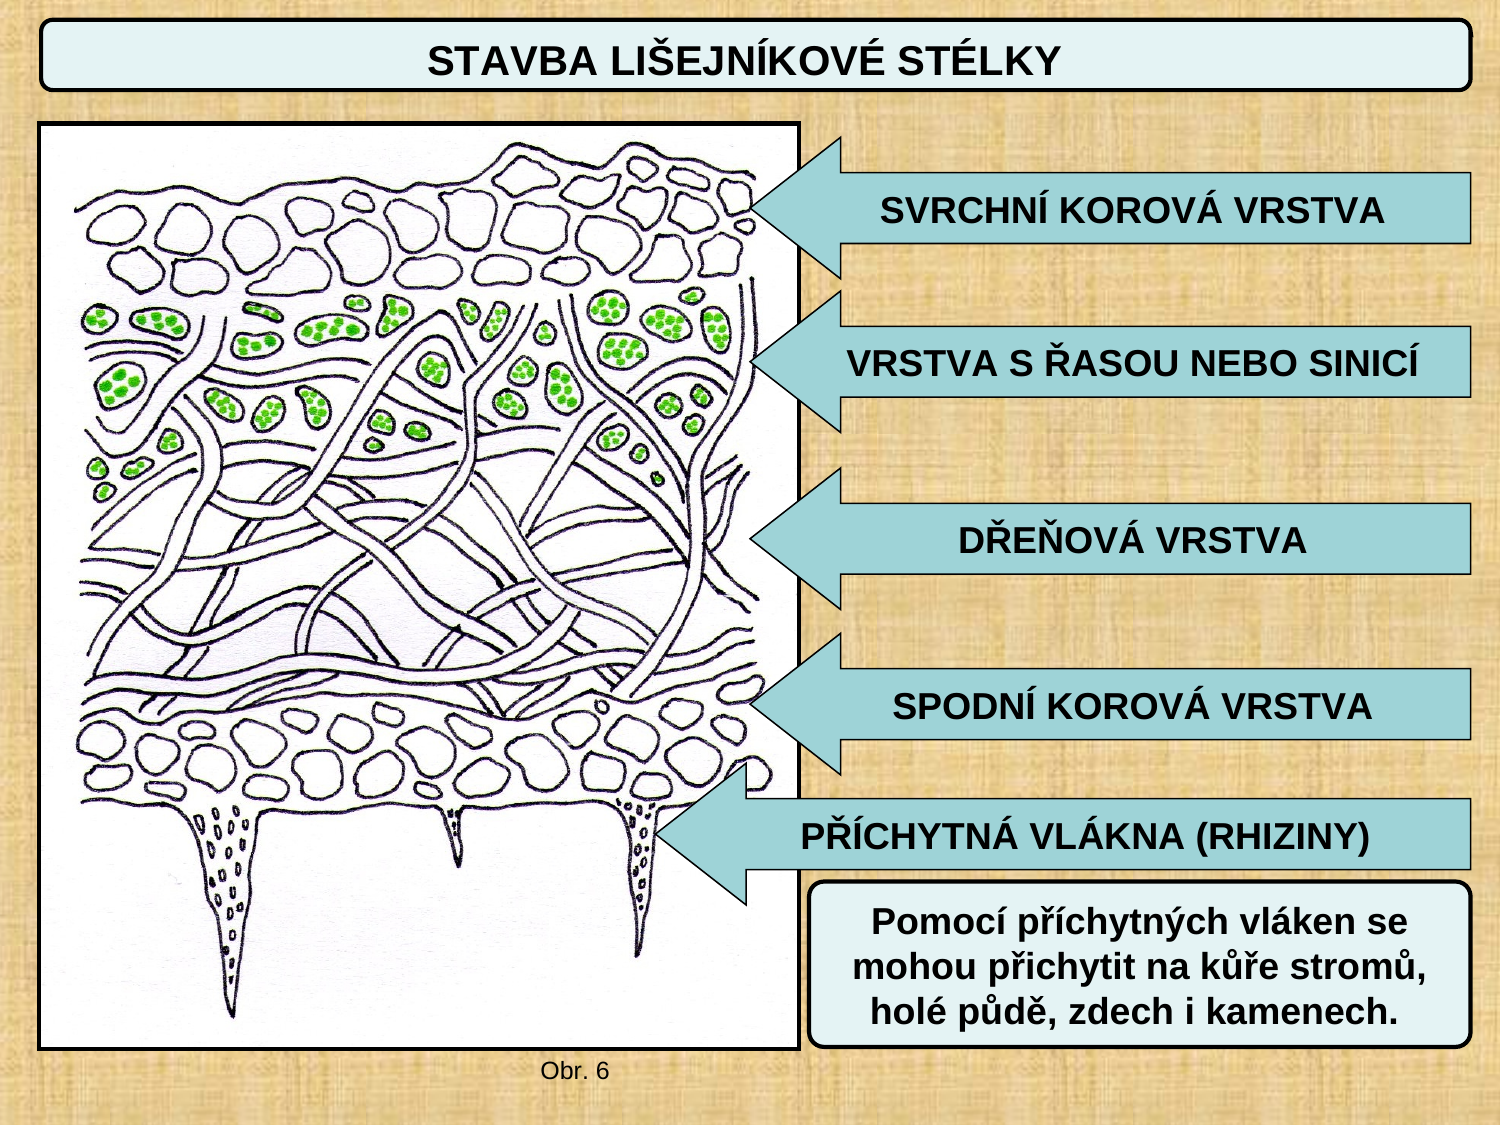

STAVBA LIŠEJNÍKOVÉ STÉLKY
SVRCHNÍ KOROVÁ VRSTVA
VRSTVA S ŘASOU NEBO SINICÍ
DŘEŇOVÁ VRSTVA
SPODNÍ KOROVÁ VRSTVA
PŘÍCHYTNÁ VLÁKNA (RHIZINY)
Pomocí příchytných vláken se mohou přichytit na kůře stromů, holé půdě, zdech i kamenech.
Obr. 6